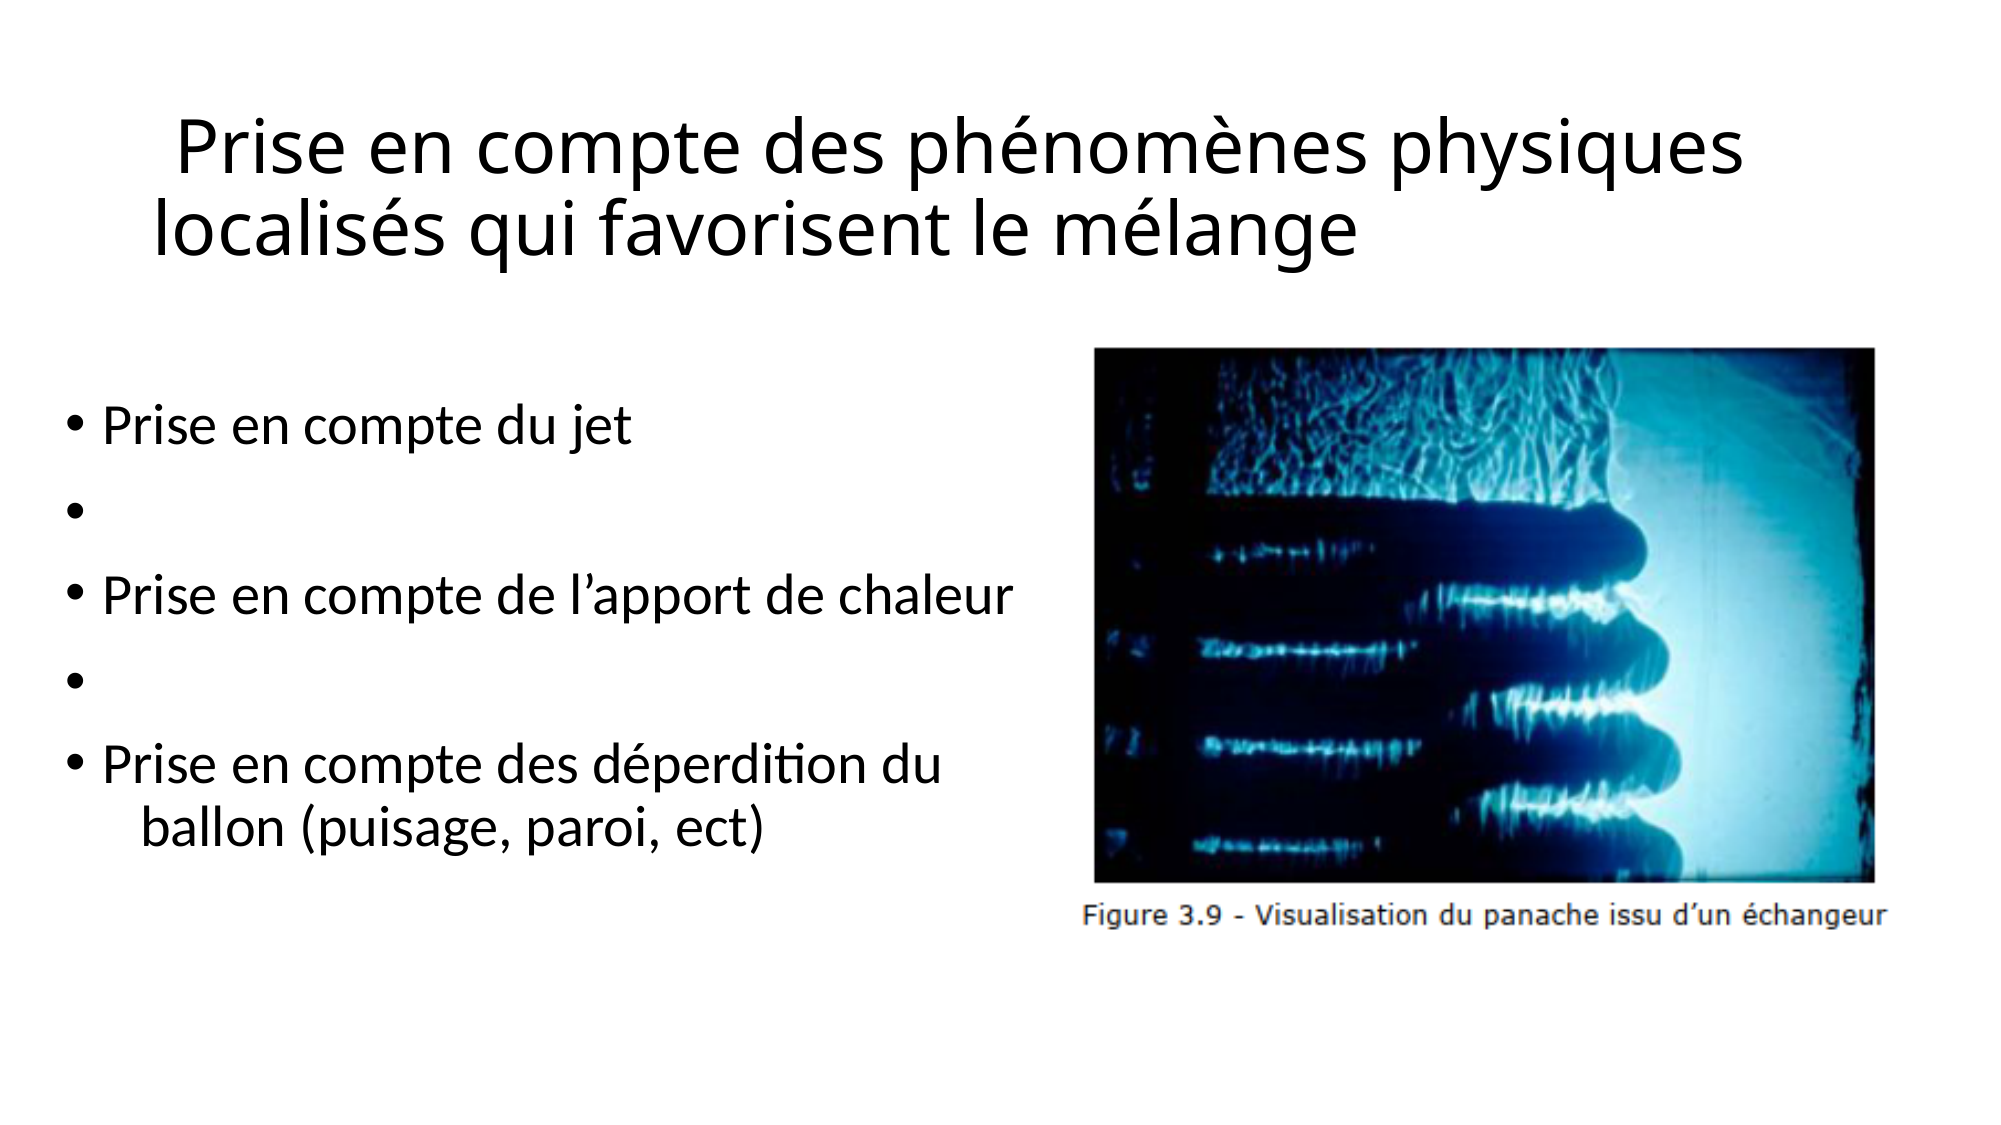

# Prise en compte des phénomènes physiques localisés qui favorisent le mélange
Prise en compte du jet
Prise en compte de l’apport de chaleur
Prise en compte des déperdition du ballon (puisage, paroi, ect)